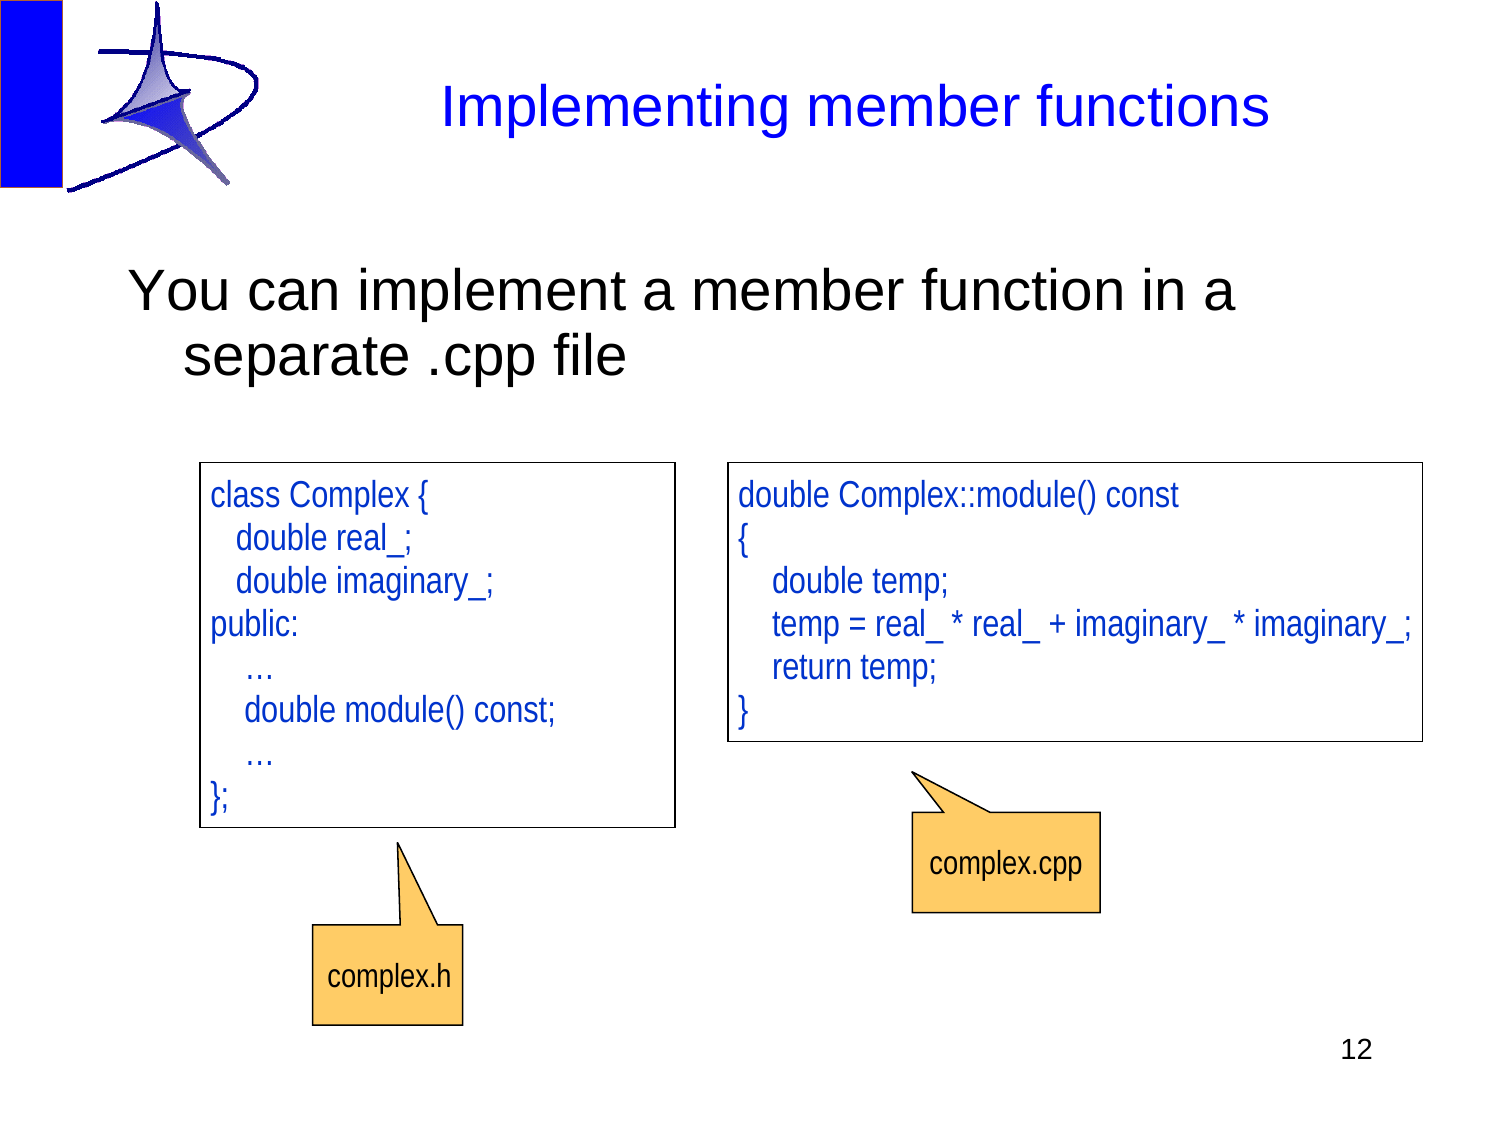

# Implementing member functions
You can implement a member function in a separate .cpp file
class Complex {
 double real_;
 double imaginary_;
public:
 …
 double module() const;
 …
};
double Complex::module() const
{
 double temp;
 temp = real_ * real_ + imaginary_ * imaginary_;
 return temp;
}
complex.cpp
complex.h
12